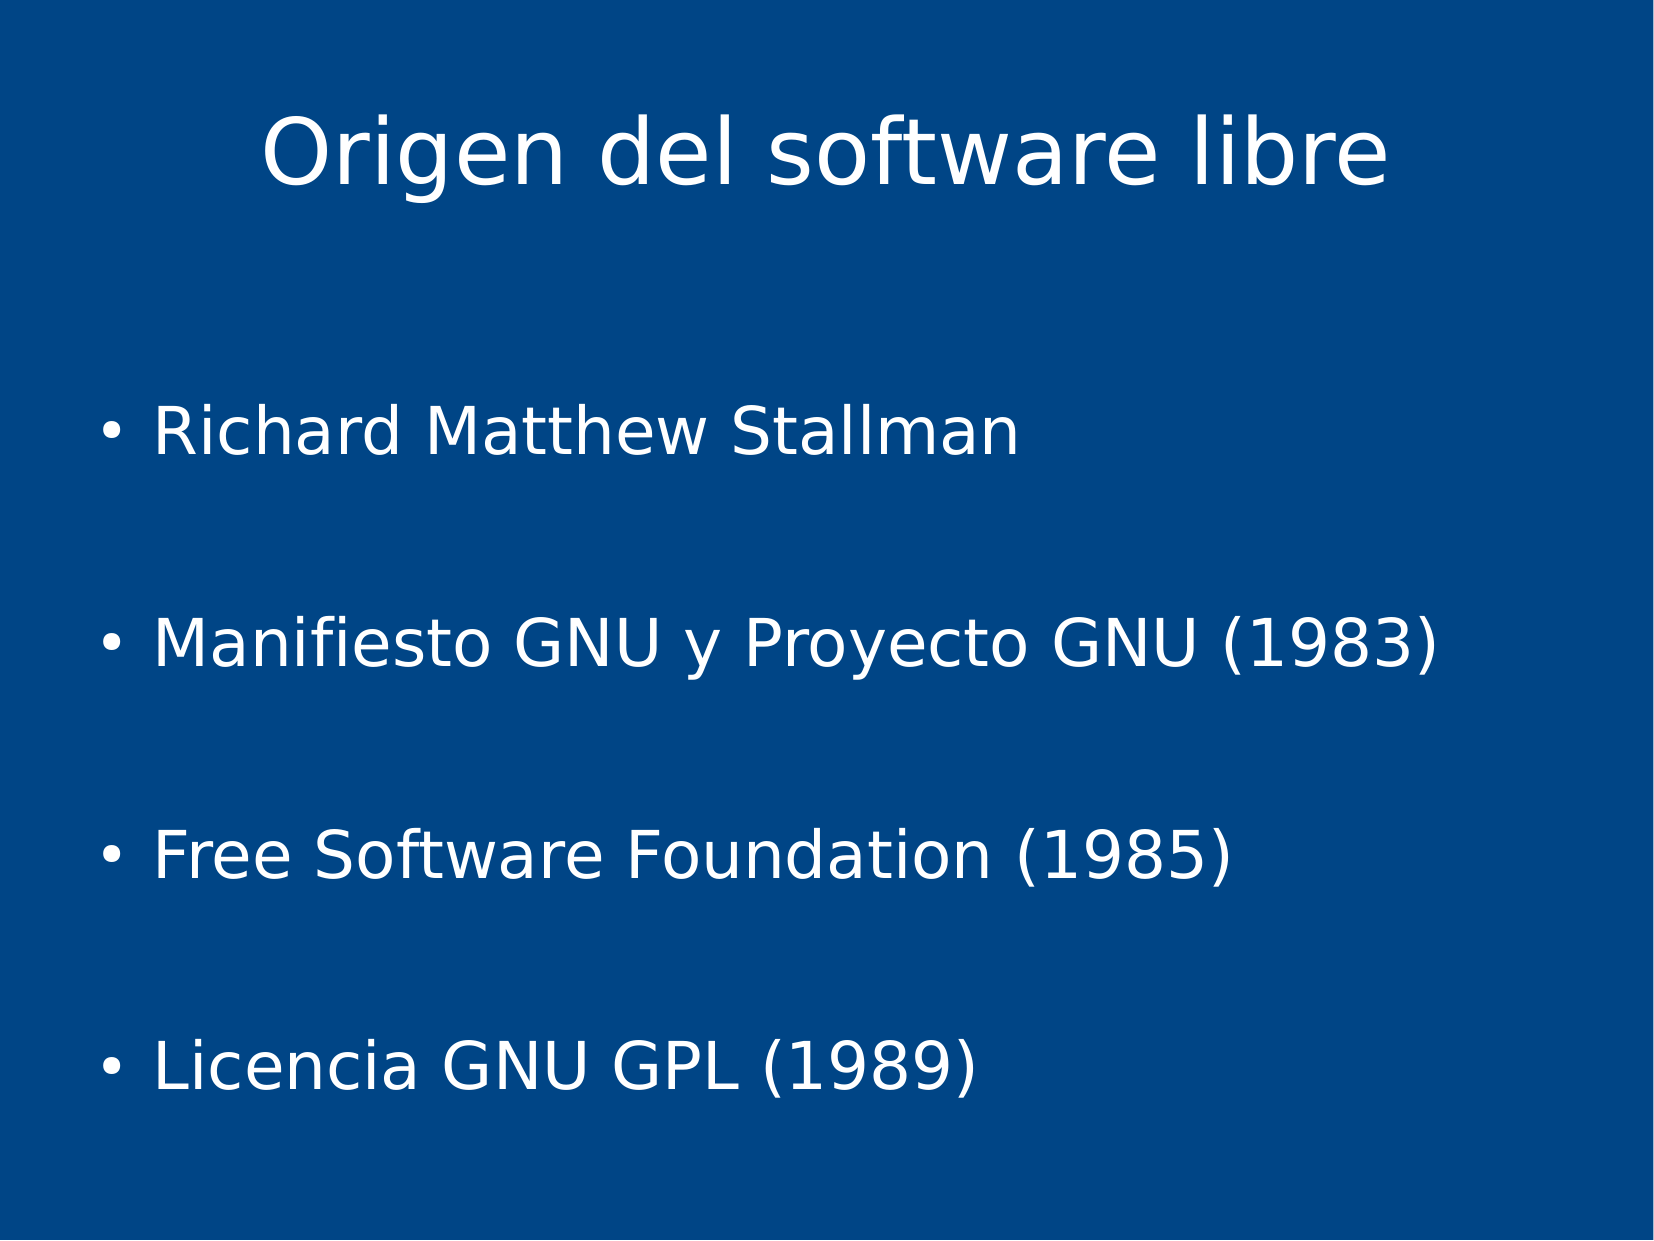

# Origen del software libre
Richard Matthew Stallman
Manifiesto GNU y Proyecto GNU (1983)
Free Software Foundation (1985)
Licencia GNU GPL (1989)